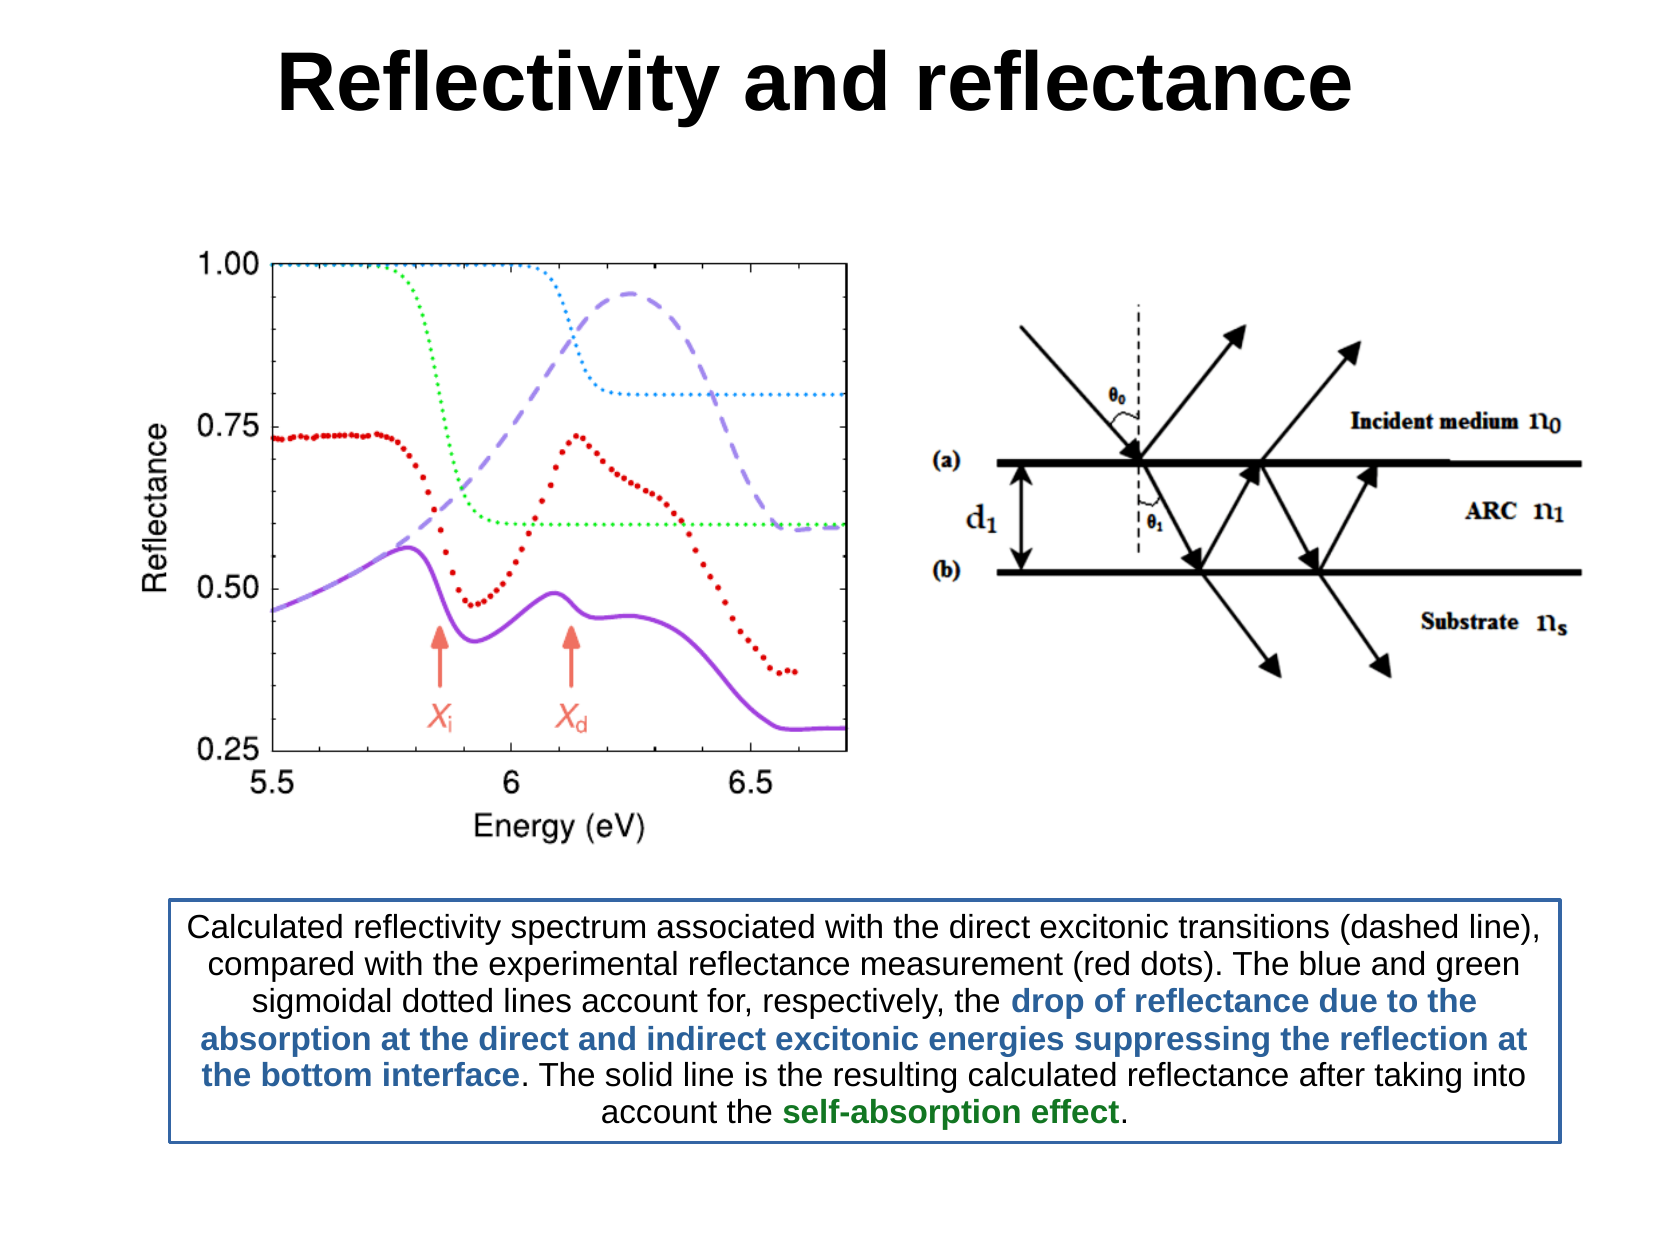

Reflectivity and reflectance
Calculated reflectivity spectrum associated with the direct excitonic transitions (dashed line), compared with the experimental reflectance measurement (red dots). The blue and green sigmoidal dotted lines account for, respectively, the drop of reflectance due to the absorption at the direct and indirect excitonic energies suppressing the reflection at the bottom interface. The solid line is the resulting calculated reflectance after taking into account the self-absorption effect.